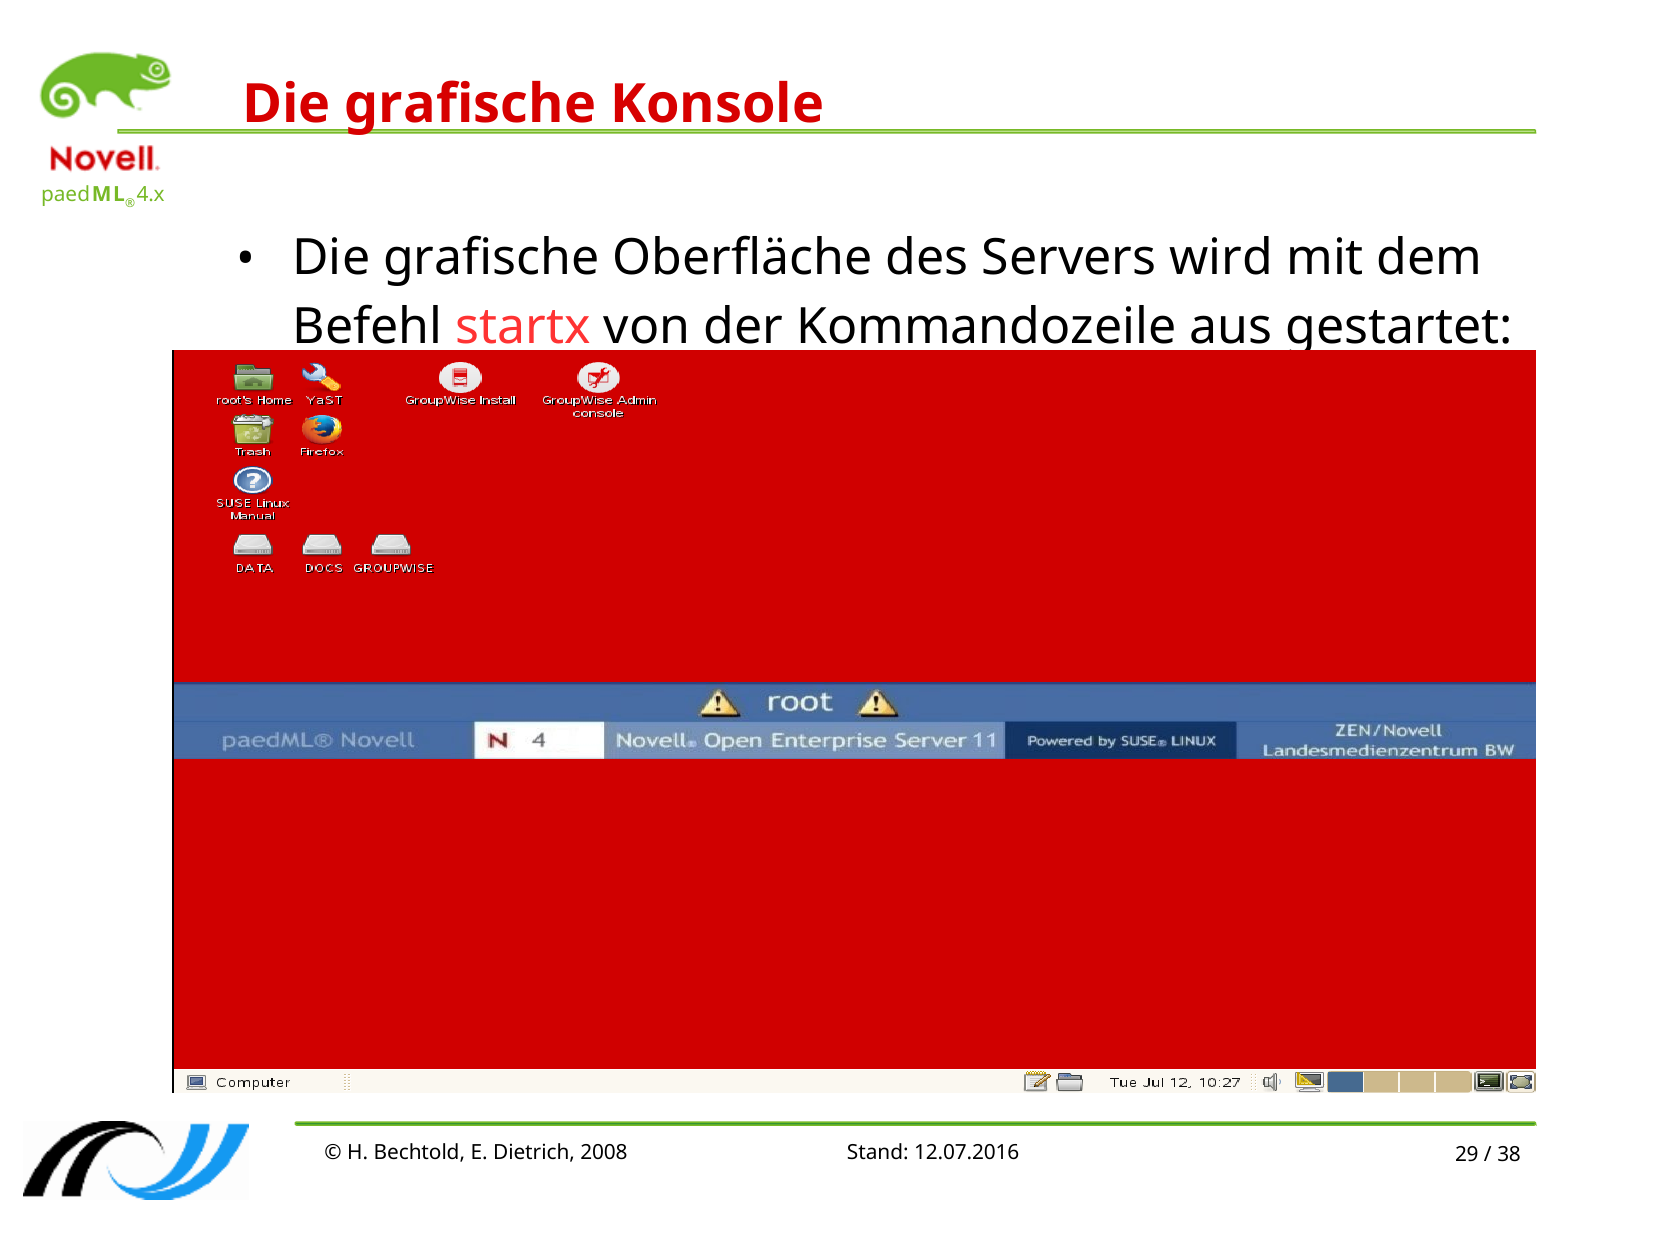

# Die grafische Konsole
Die grafische Oberfläche des Servers wird mit dem Befehl startx von der Kommandozeile aus gestartet:
© H. Bechtold, E. Dietrich, 2008
12.07.2016
29